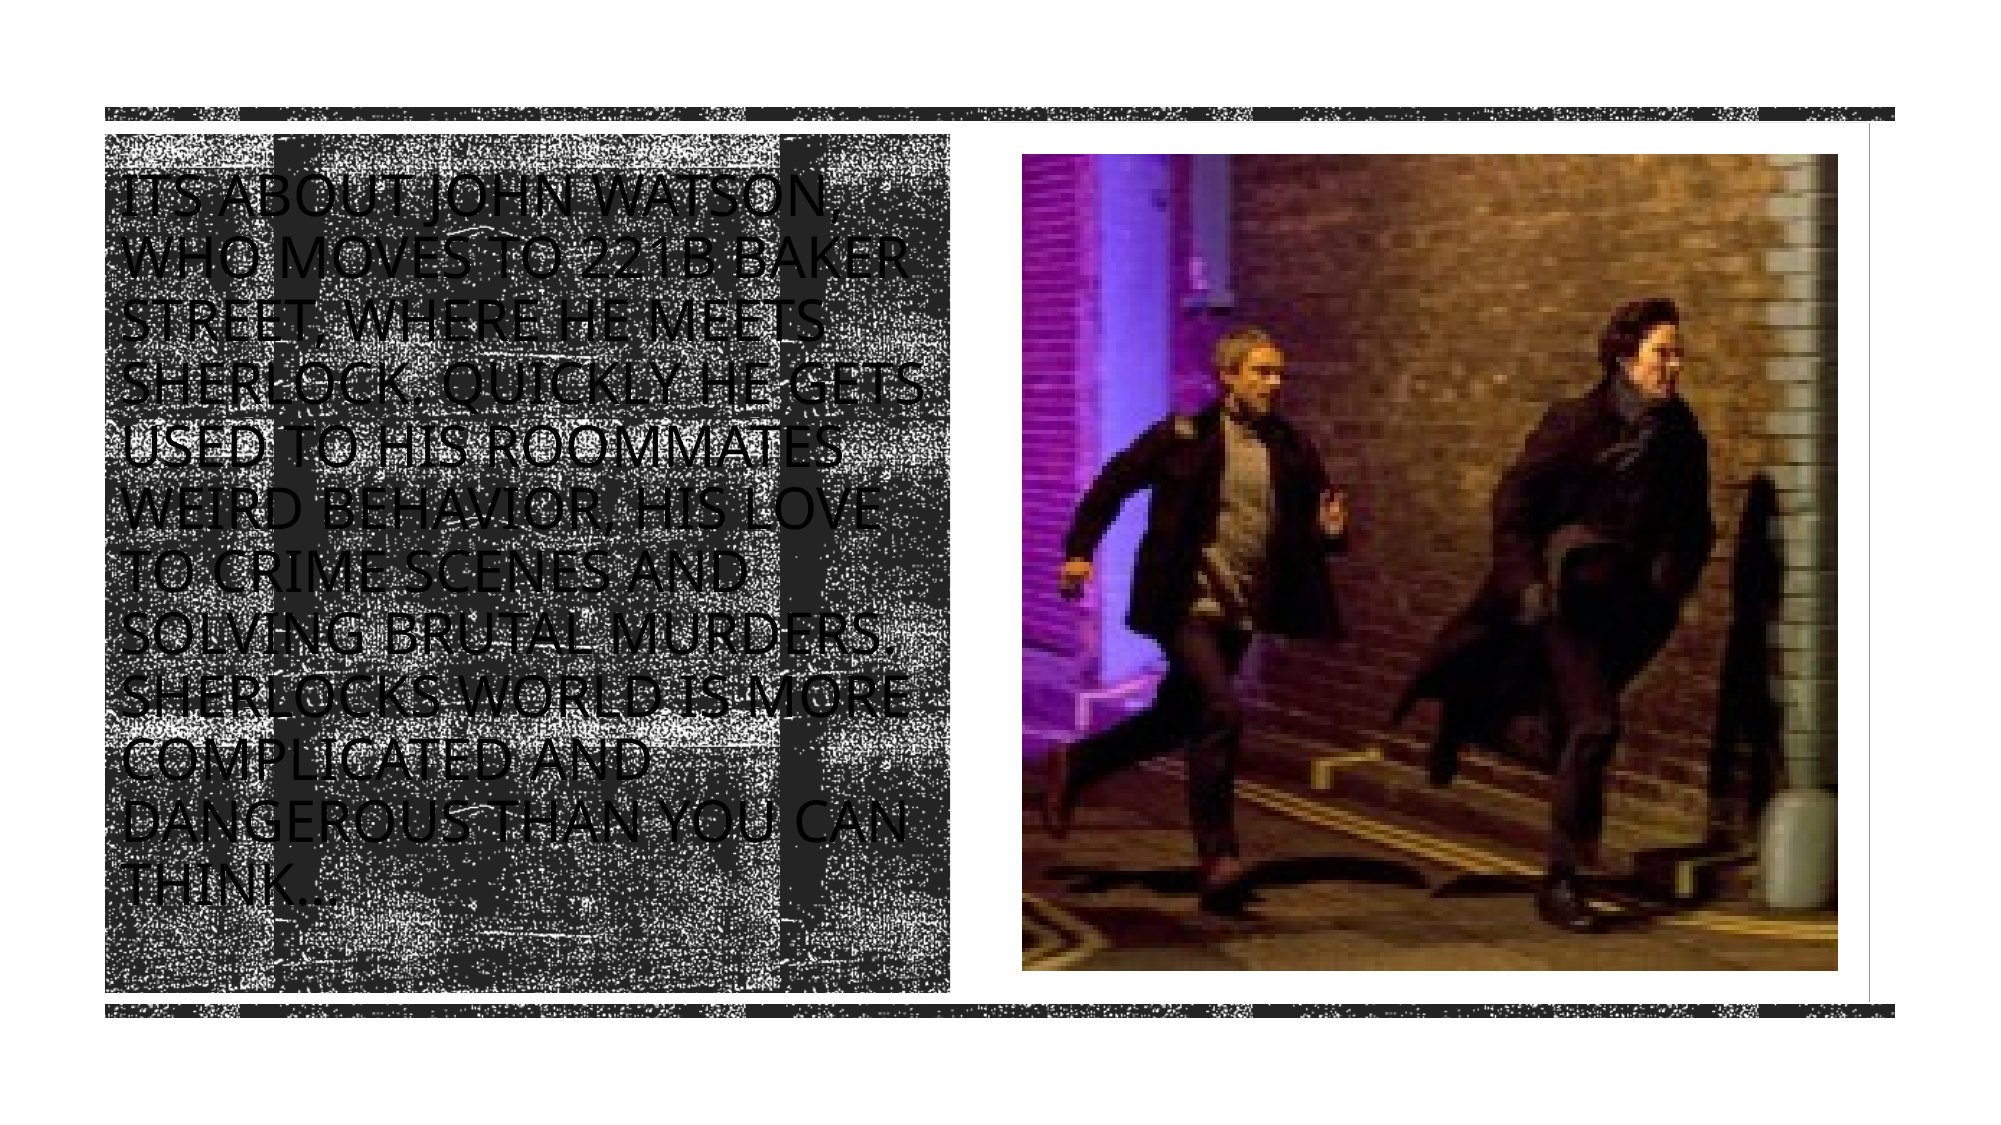

# Its about john Watson, who moves to 221B baker street, where he meets sherlock. Quickly he gets used to his roommates weird behavior, his love to crime scenes and solving brutal murders. Sherlocks world is more complicated and dangerous than you can think…